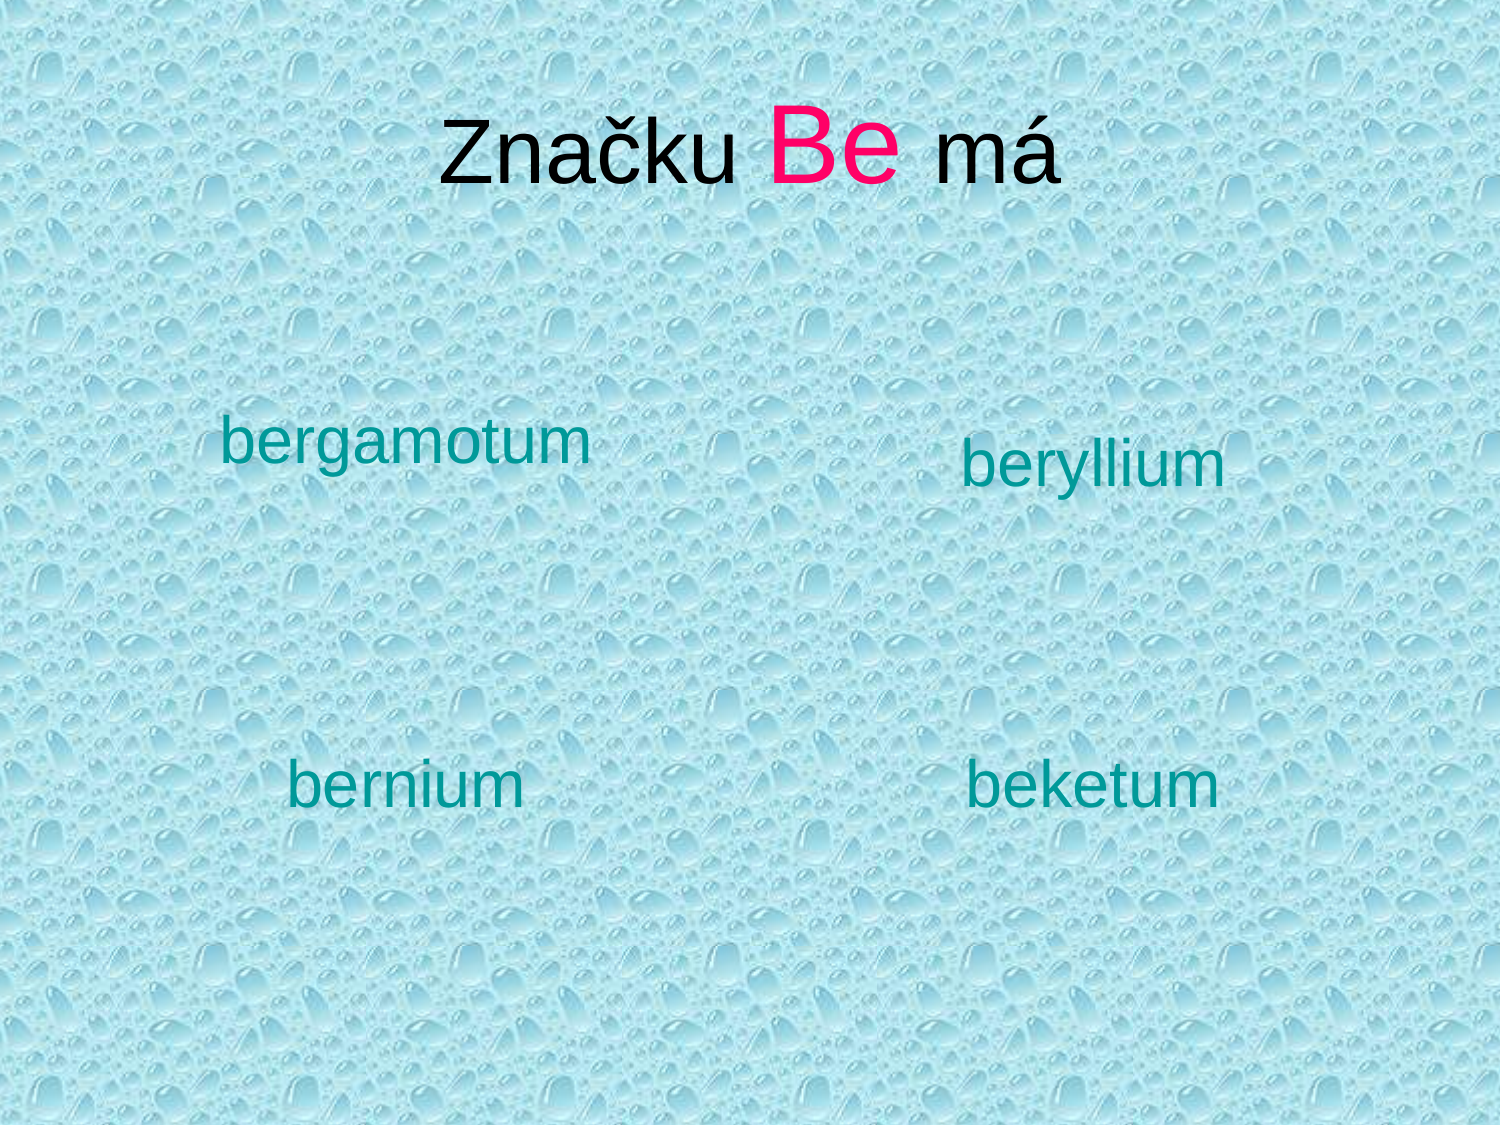

# Značku Be má
| bergamotum |
| --- |
| beryllium |
| --- |
| bernium |
| --- |
| beketum |
| --- |